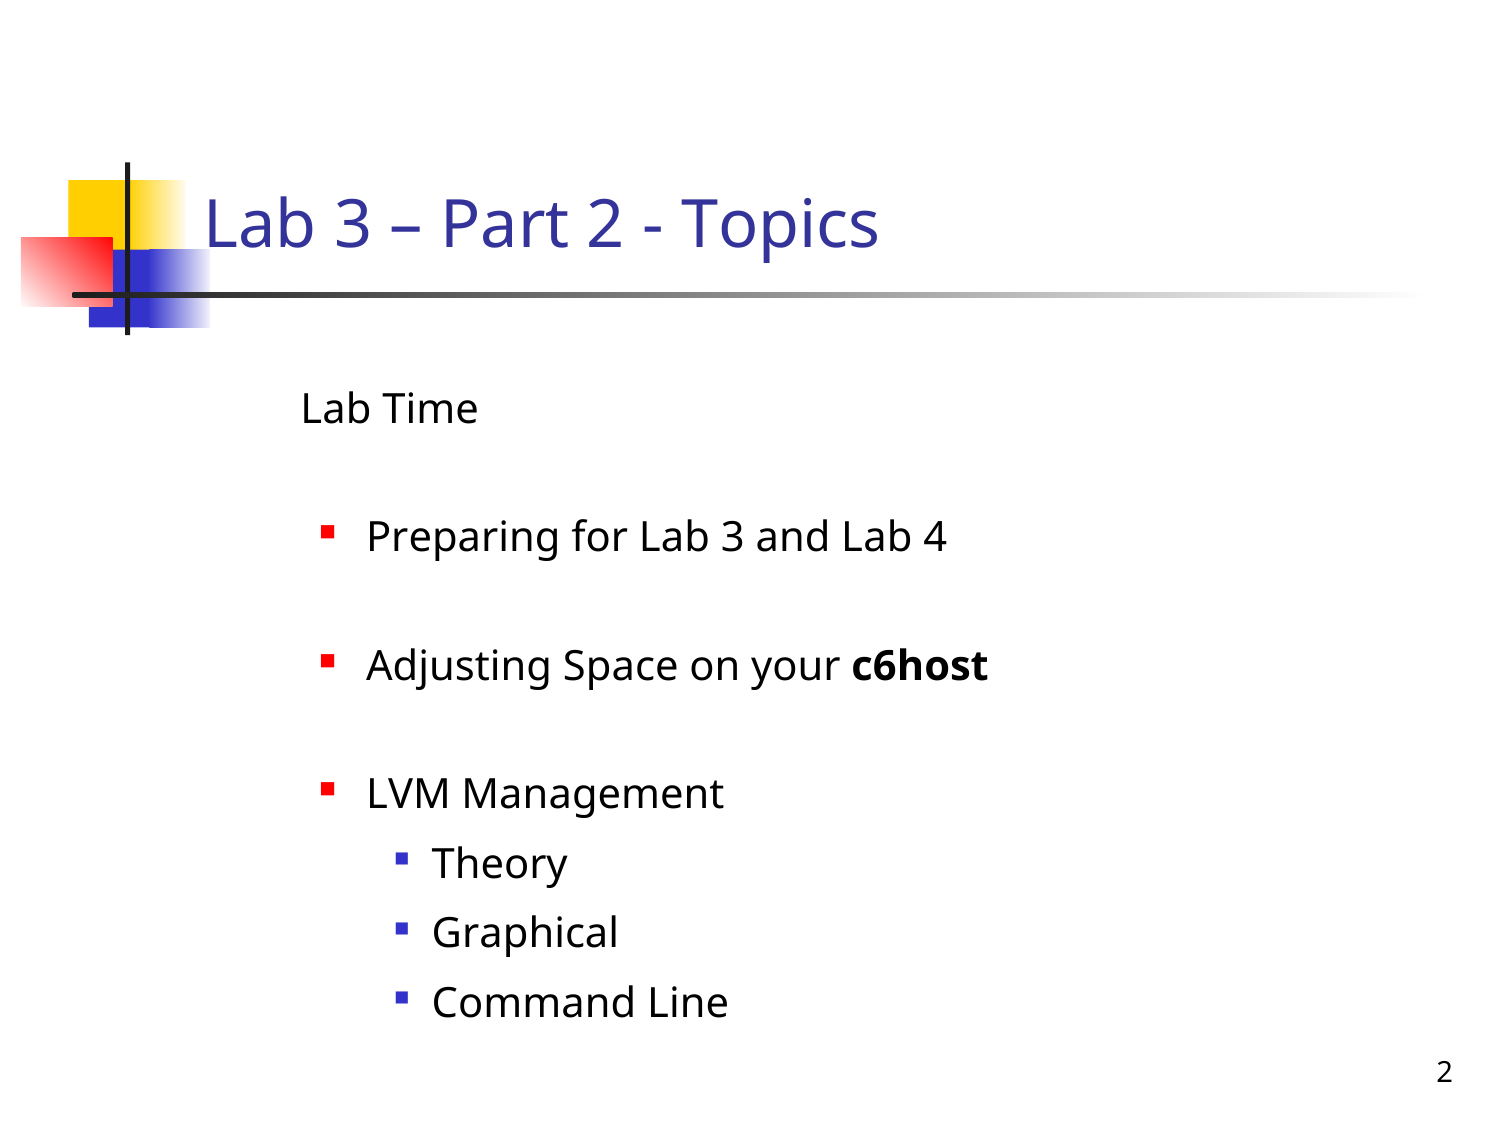

# Lab 3 – Part 2 - Topics
Lab Time
Preparing for Lab 3 and Lab 4
Adjusting Space on your c6host
LVM Management
Theory
Graphical
Command Line
2